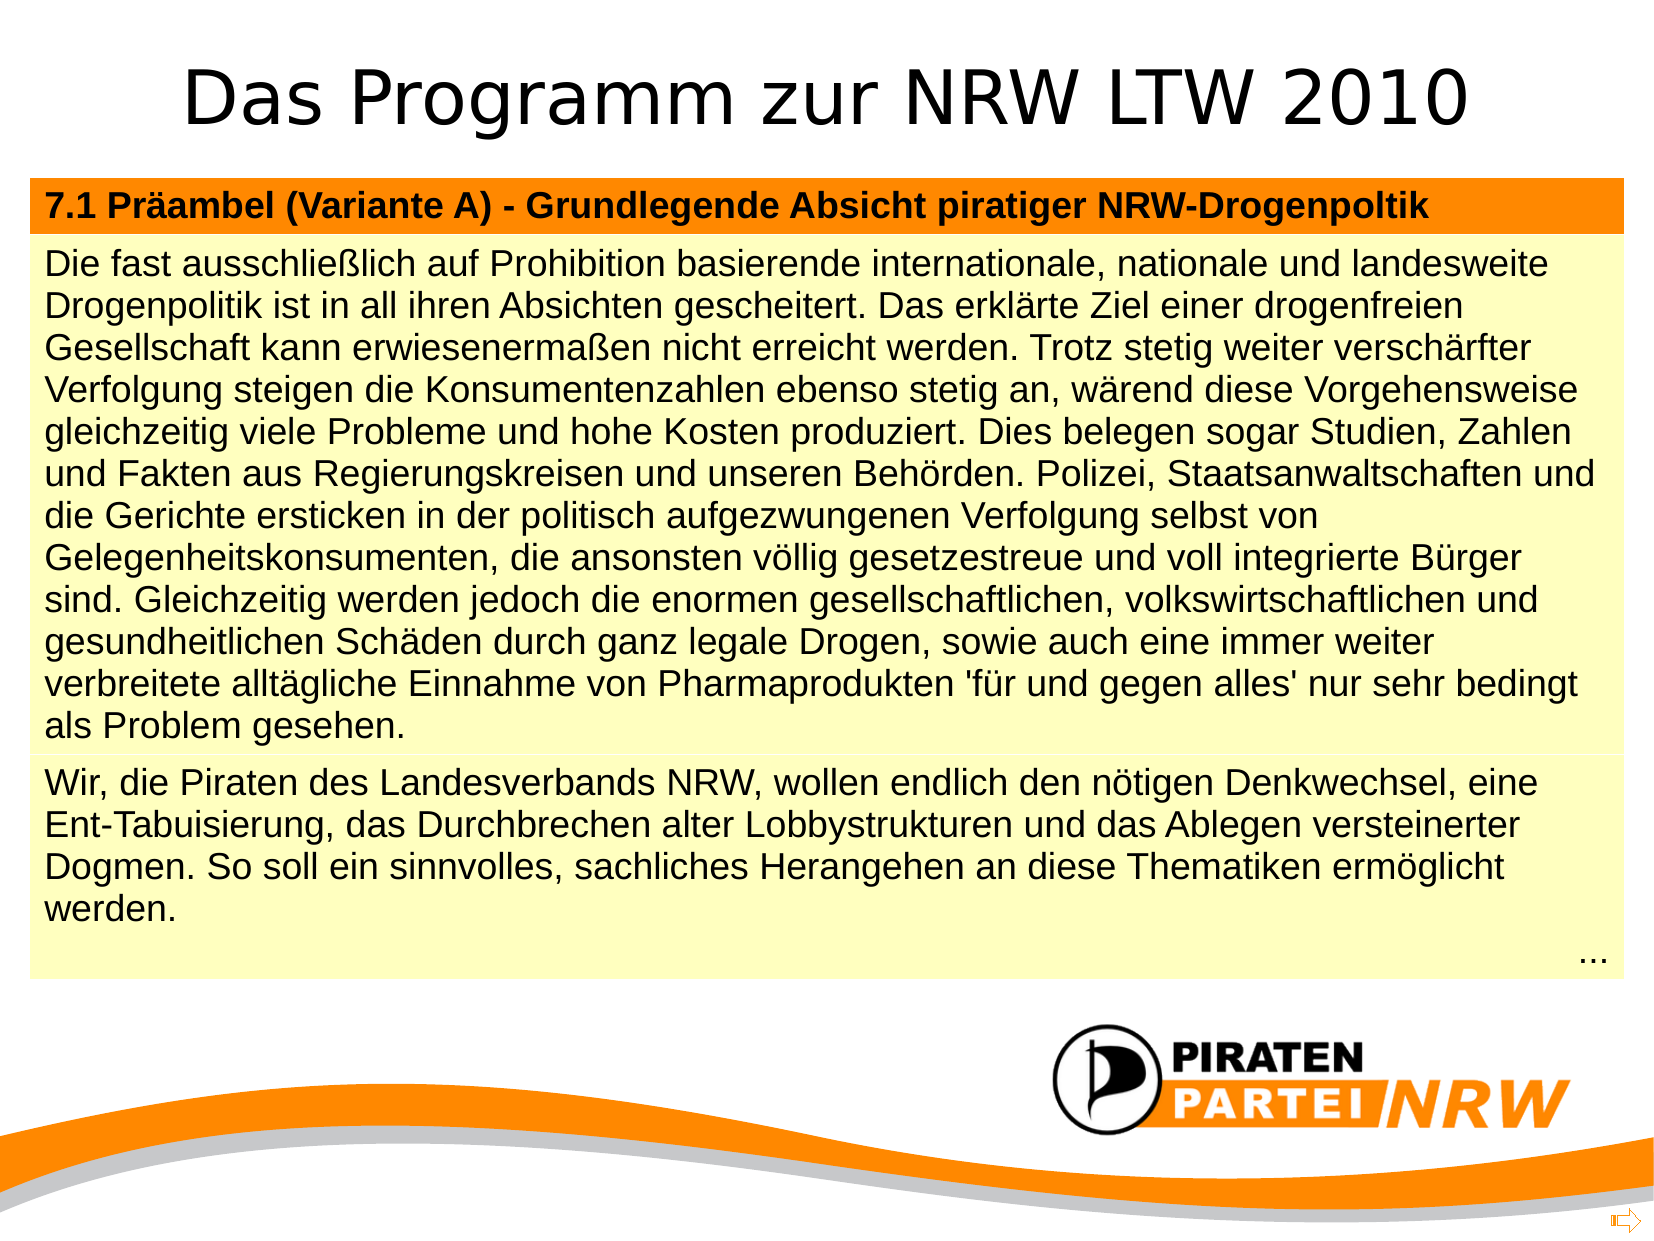

# Das Programm zur NRW LTW 2010
| 7.1 Präambel (Variante A) - Grundlegende Absicht piratiger NRW-Drogenpoltik |
| --- |
| Die fast ausschließlich auf Prohibition basierende internationale, nationale und landesweite Drogenpolitik ist in all ihren Absichten gescheitert. Das erklärte Ziel einer drogenfreien Gesellschaft kann erwiesenermaßen nicht erreicht werden. Trotz stetig weiter verschärfter Verfolgung steigen die Konsumentenzahlen ebenso stetig an, wärend diese Vorgehensweise gleichzeitig viele Probleme und hohe Kosten produziert. Dies belegen sogar Studien, Zahlen und Fakten aus Regierungskreisen und unseren Behörden. Polizei, Staatsanwaltschaften und die Gerichte ersticken in der politisch aufgezwungenen Verfolgung selbst von Gelegenheitskonsumenten, die ansonsten völlig gesetzestreue und voll integrierte Bürger sind. Gleichzeitig werden jedoch die enormen gesellschaftlichen, volkswirtschaftlichen und gesundheitlichen Schäden durch ganz legale Drogen, sowie auch eine immer weiter verbreitete alltägliche Einnahme von Pharmaprodukten 'für und gegen alles' nur sehr bedingt als Problem gesehen. |
| Wir, die Piraten des Landesverbands NRW, wollen endlich den nötigen Denkwechsel, eine Ent-Tabuisierung, das Durchbrechen alter Lobbystrukturen und das Ablegen versteinerter Dogmen. So soll ein sinnvolles, sachliches Herangehen an diese Thematiken ermöglicht werden. ... |